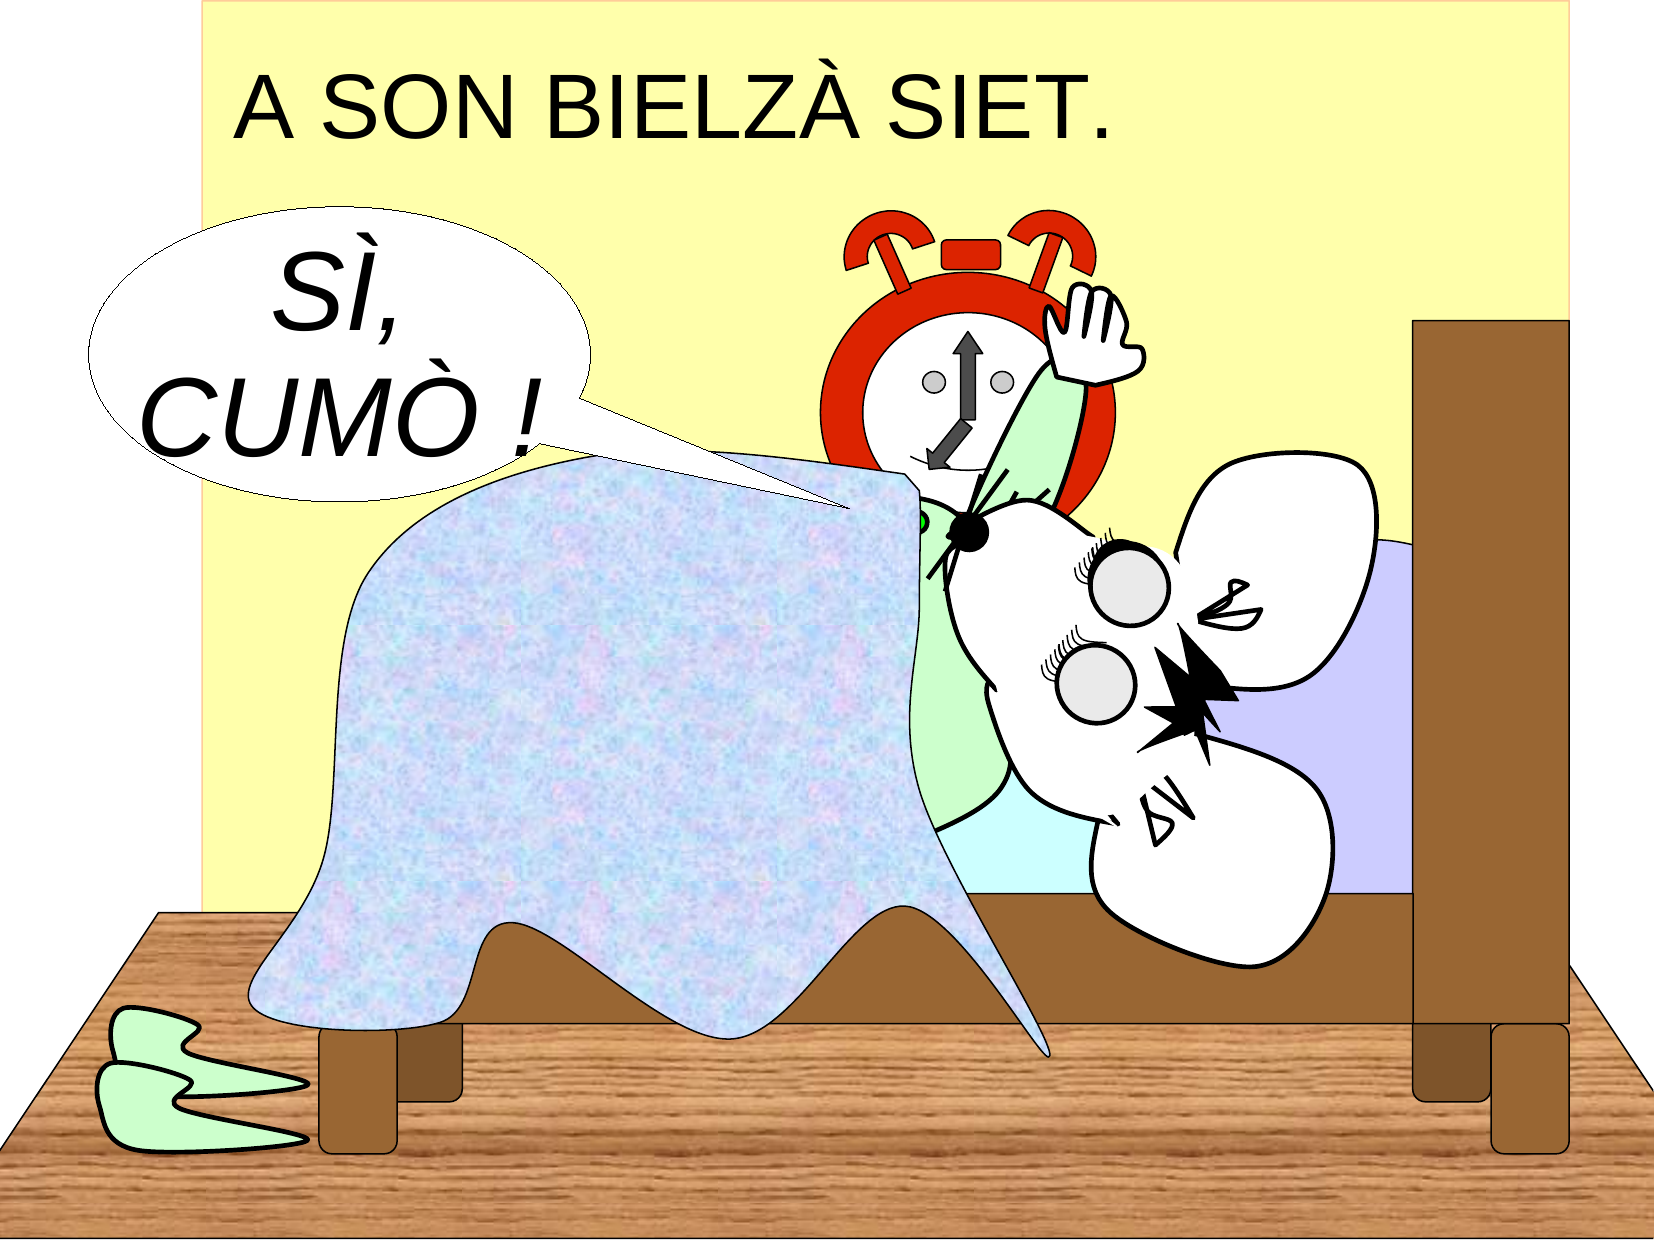

A SON BIELZÀ SIET.
SÌ,
CUMÒ !